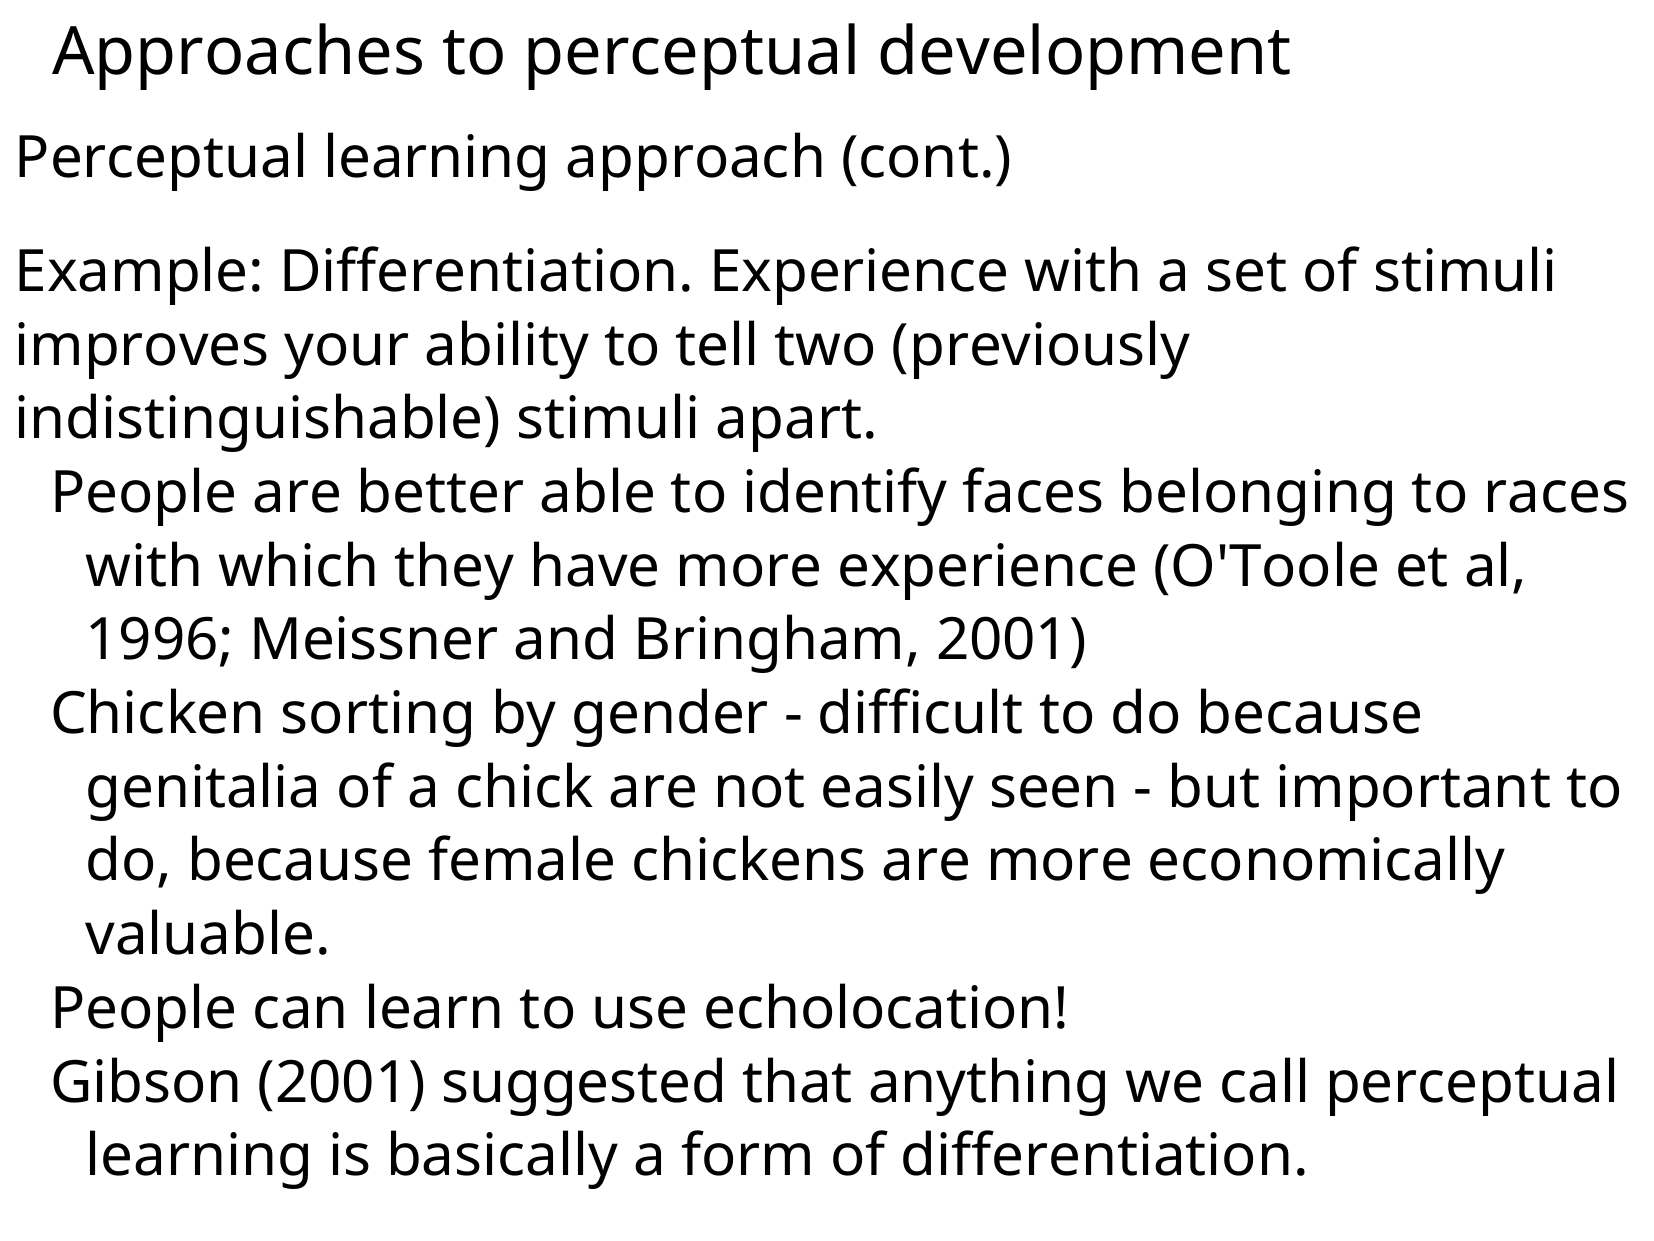

Approaches to perceptual development
Perceptual learning approach (cont.)
Example: Differentiation. Experience with a set of stimuli improves your ability to tell two (previously indistinguishable) stimuli apart.
People are better able to identify faces belonging to races with which they have more experience (O'Toole et al, 1996; Meissner and Bringham, 2001)
Chicken sorting by gender - difficult to do because genitalia of a chick are not easily seen - but important to do, because female chickens are more economically valuable.
People can learn to use echolocation!
Gibson (2001) suggested that anything we call perceptual learning is basically a form of differentiation.